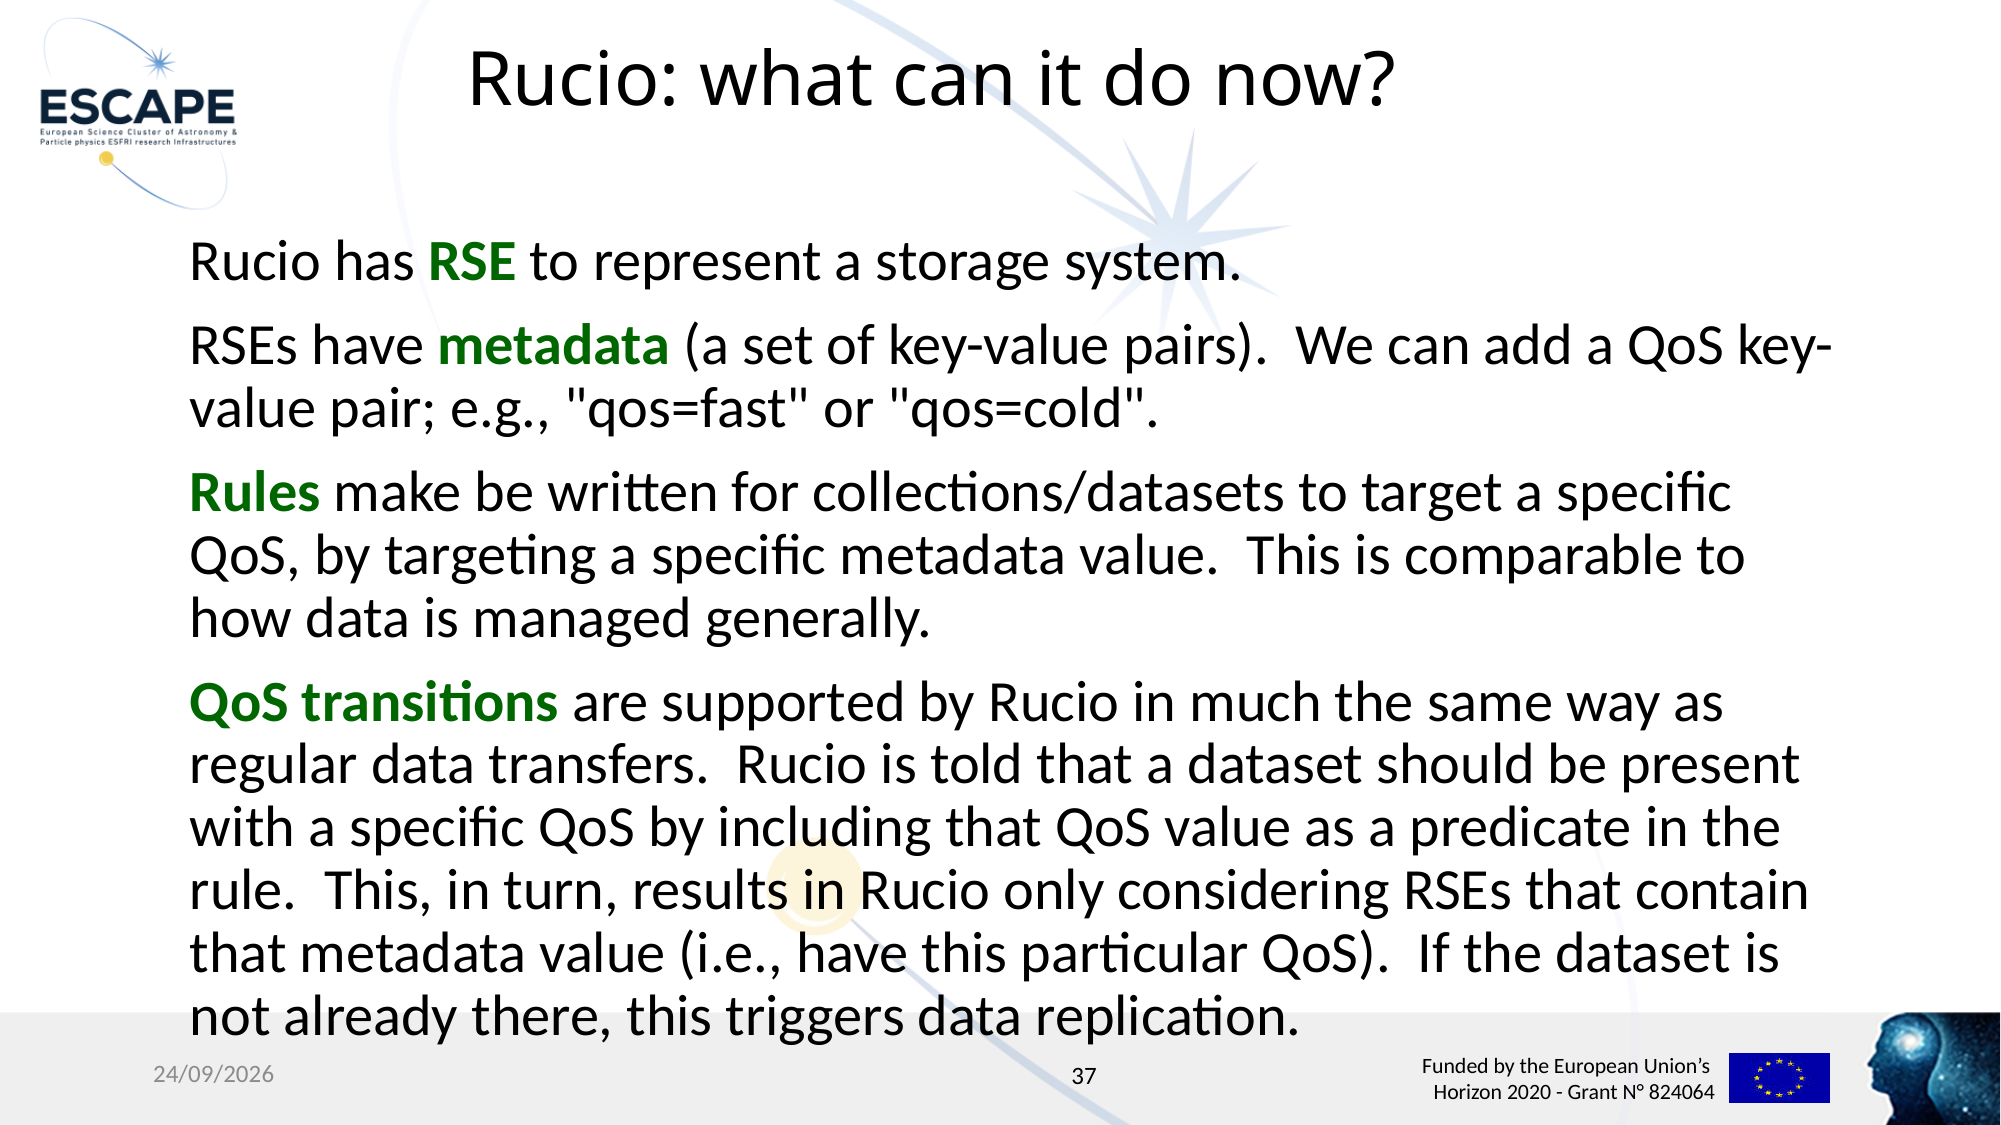

# Rucio: what can it do now?
Rucio has RSE to represent a storage system.
RSEs have metadata (a set of key-value pairs). We can add a QoS key-value pair; e.g., "qos=fast" or "qos=cold".
Rules make be written for collections/datasets to target a specific QoS, by targeting a specific metadata value. This is comparable to how data is managed generally.
QoS transitions are supported by Rucio in much the same way as regular data transfers. Rucio is told that a dataset should be present with a specific QoS by including that QoS value as a predicate in the rule. This, in turn, results in Rucio only considering RSEs that contain that metadata value (i.e., have this particular QoS). If the dataset is not already there, this triggers data replication.